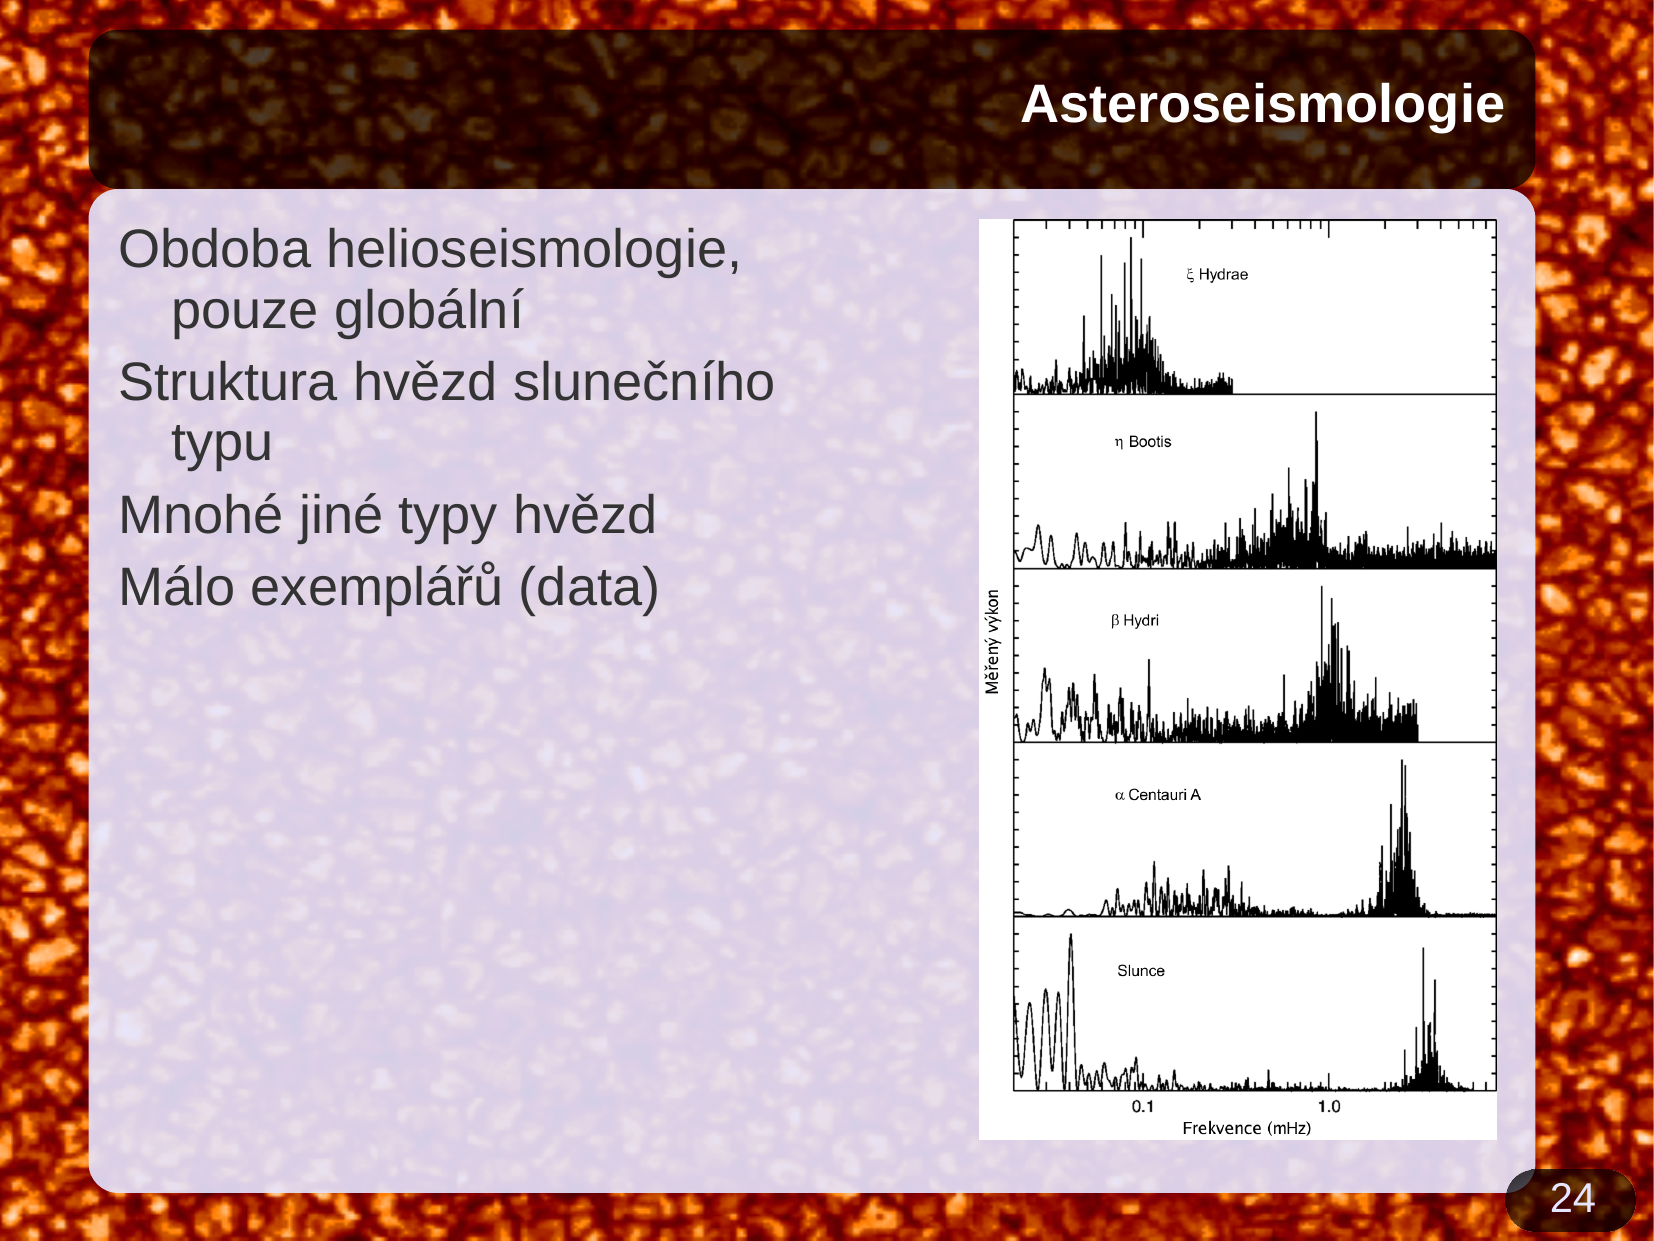

# Asteroseismologie
Obdoba helioseismologie, pouze globální
Struktura hvězd slunečního typu
Mnohé jiné typy hvězd
Málo exemplářů (data)